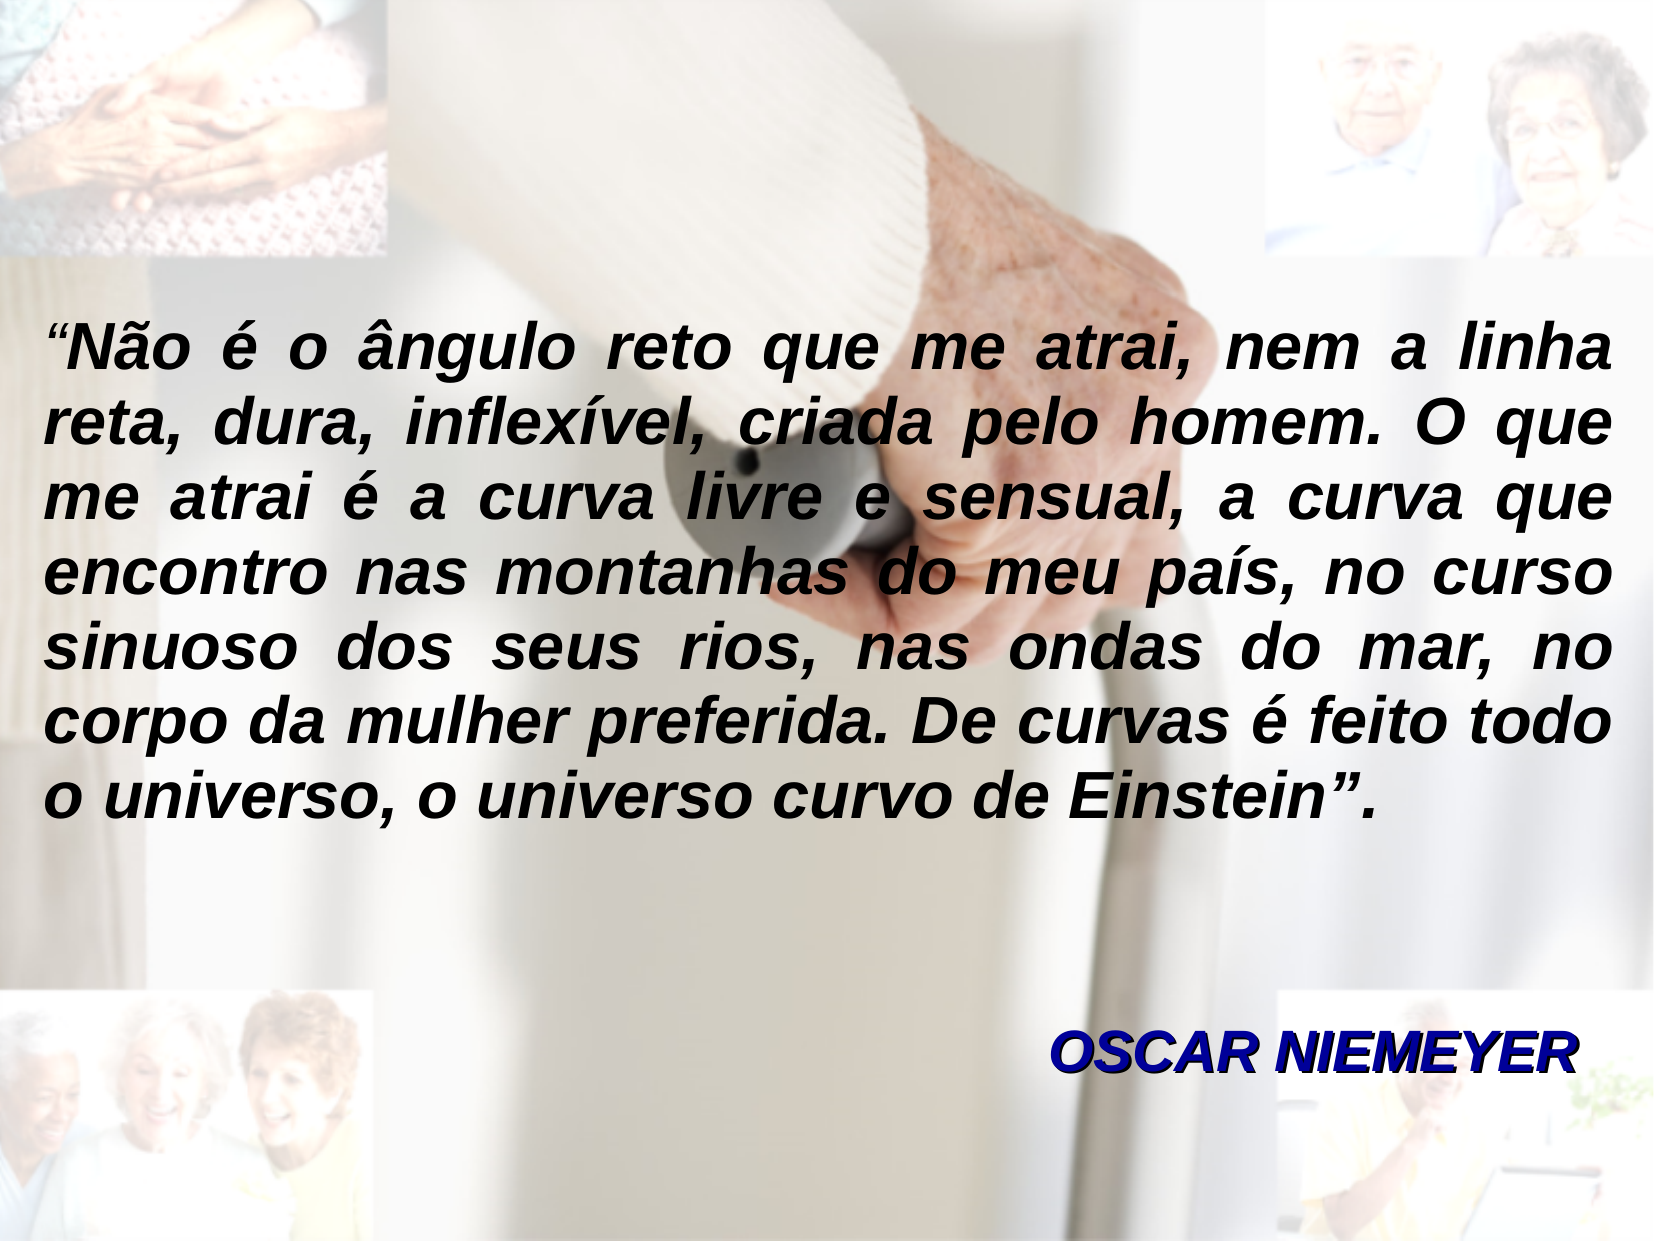

#
“Não é o ângulo reto que me atrai, nem a linha reta, dura, inflexível, criada pelo homem. O que me atrai é a curva livre e sensual, a curva que encontro nas montanhas do meu país, no curso sinuoso dos seus rios, nas ondas do mar, no corpo da mulher preferida. De curvas é feito todo o universo, o universo curvo de Einstein”.
OSCAR NIEMEYER